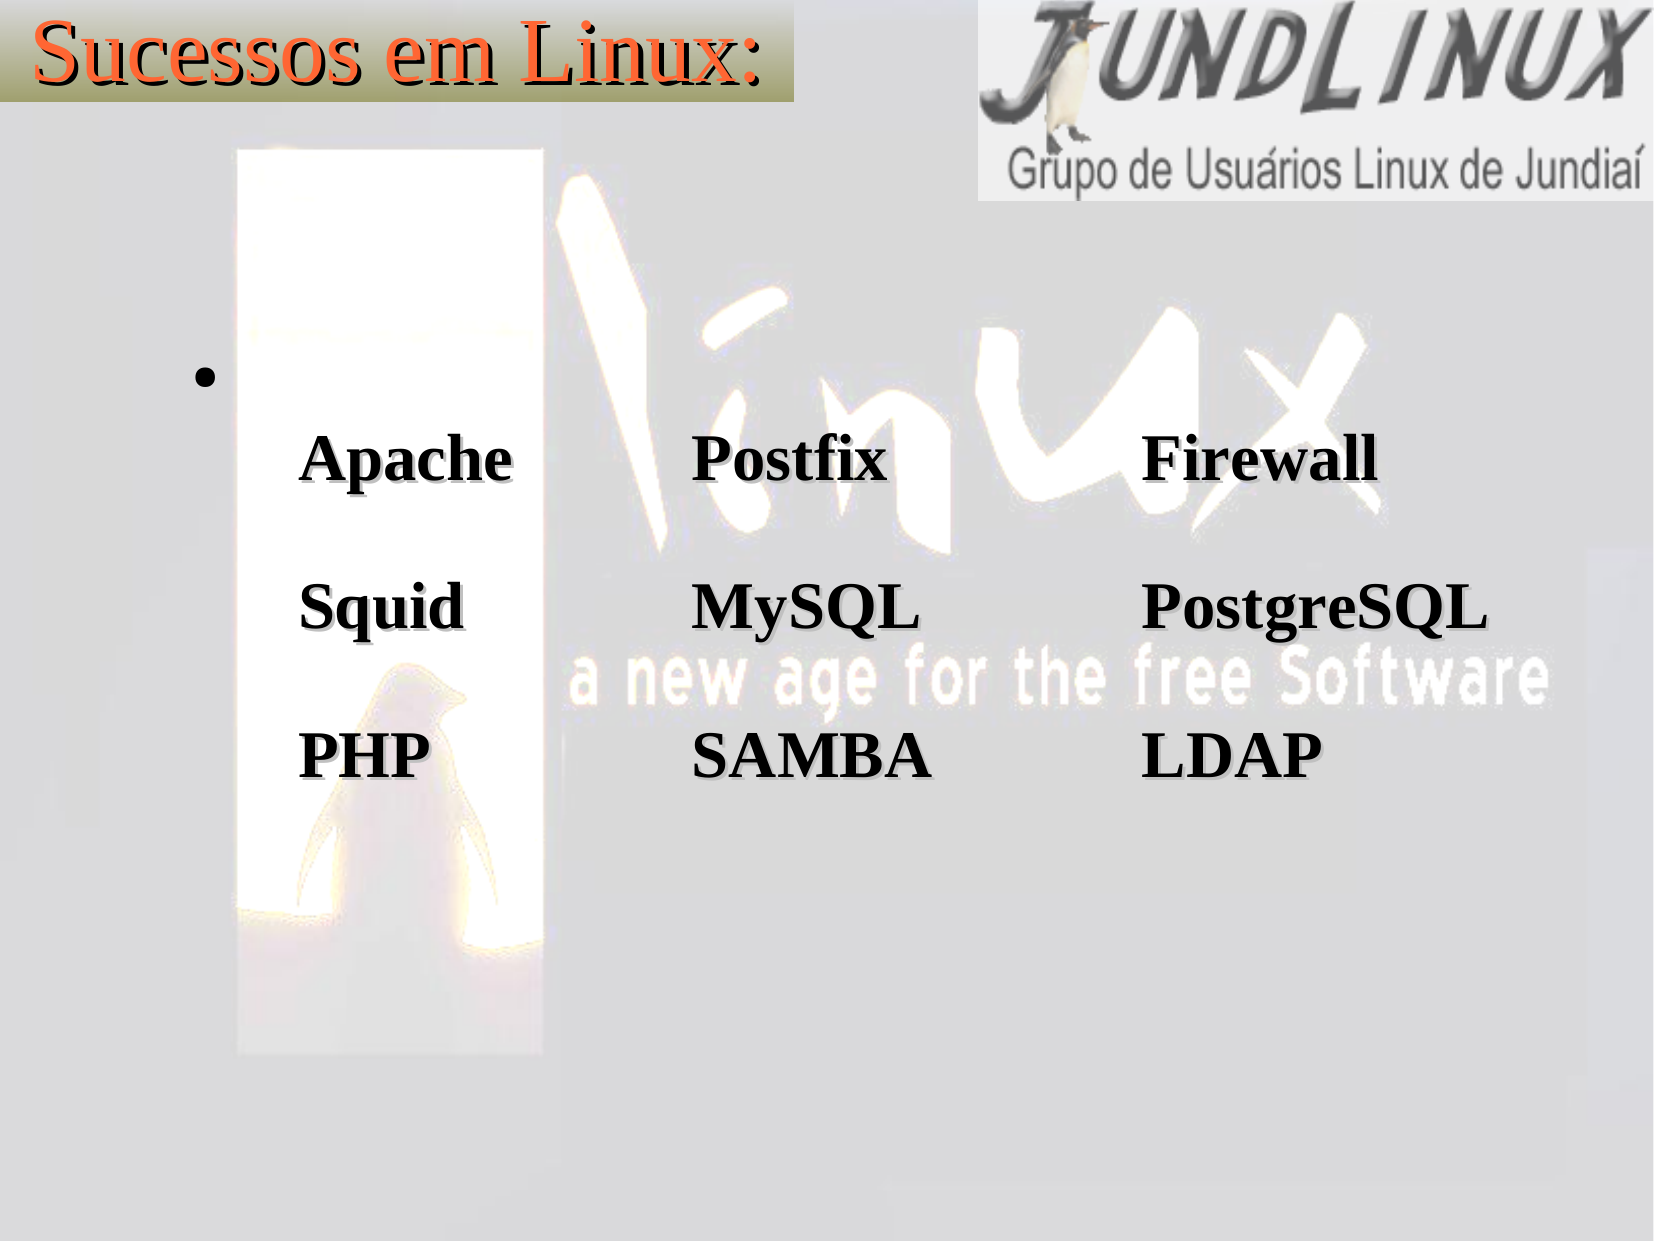

Sucessos em Linux:
# Apache		Postfix		Firewall Squid		MySQL		PostgreSQL PHP		SAMBA		LDAP